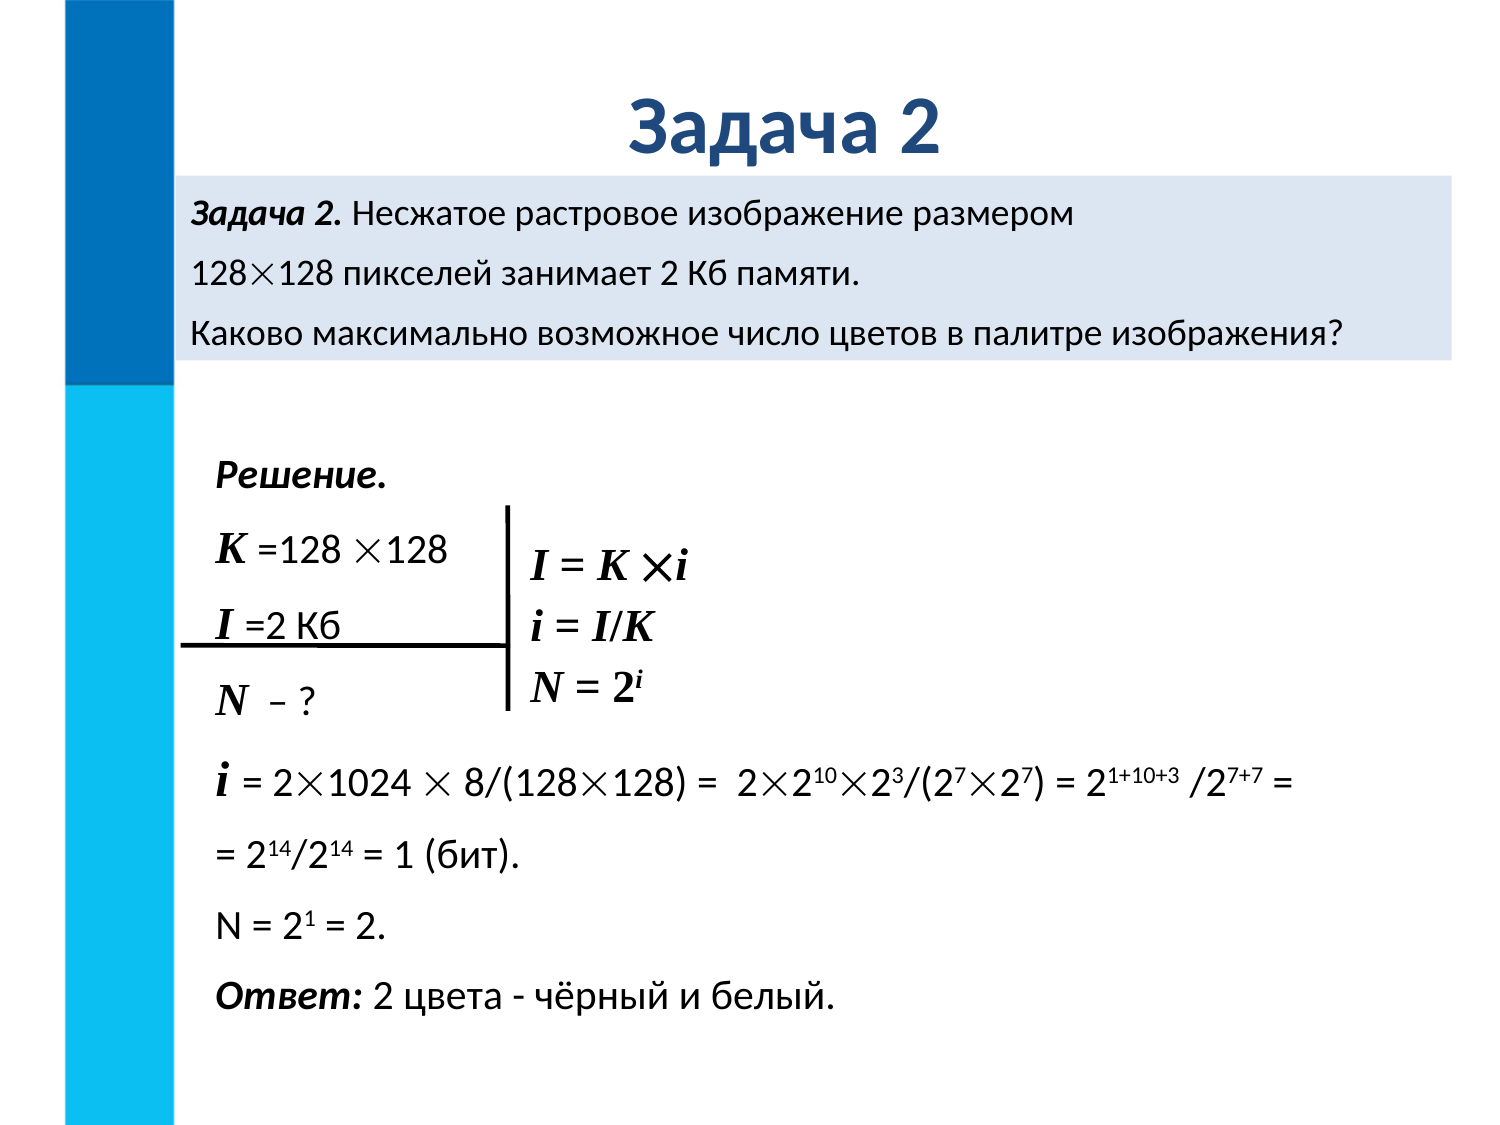

Задача 2
Задача 2. Несжатое растровое изображение размером
128128 пикселей занимает 2 Кб памяти.
Каково максимально возможное число цветов в палитре изображения?
Решение.
K =128 128
I =2 Кб
N – ?
i = 21024  8/(128128) = 221023/(2727) = 21+10+3 /27+7 =
= 214/214 = 1 (бит).
N = 21 = 2.
Ответ: 2 цвета - чёрный и белый.
I = K i
i = I/K
N = 2i